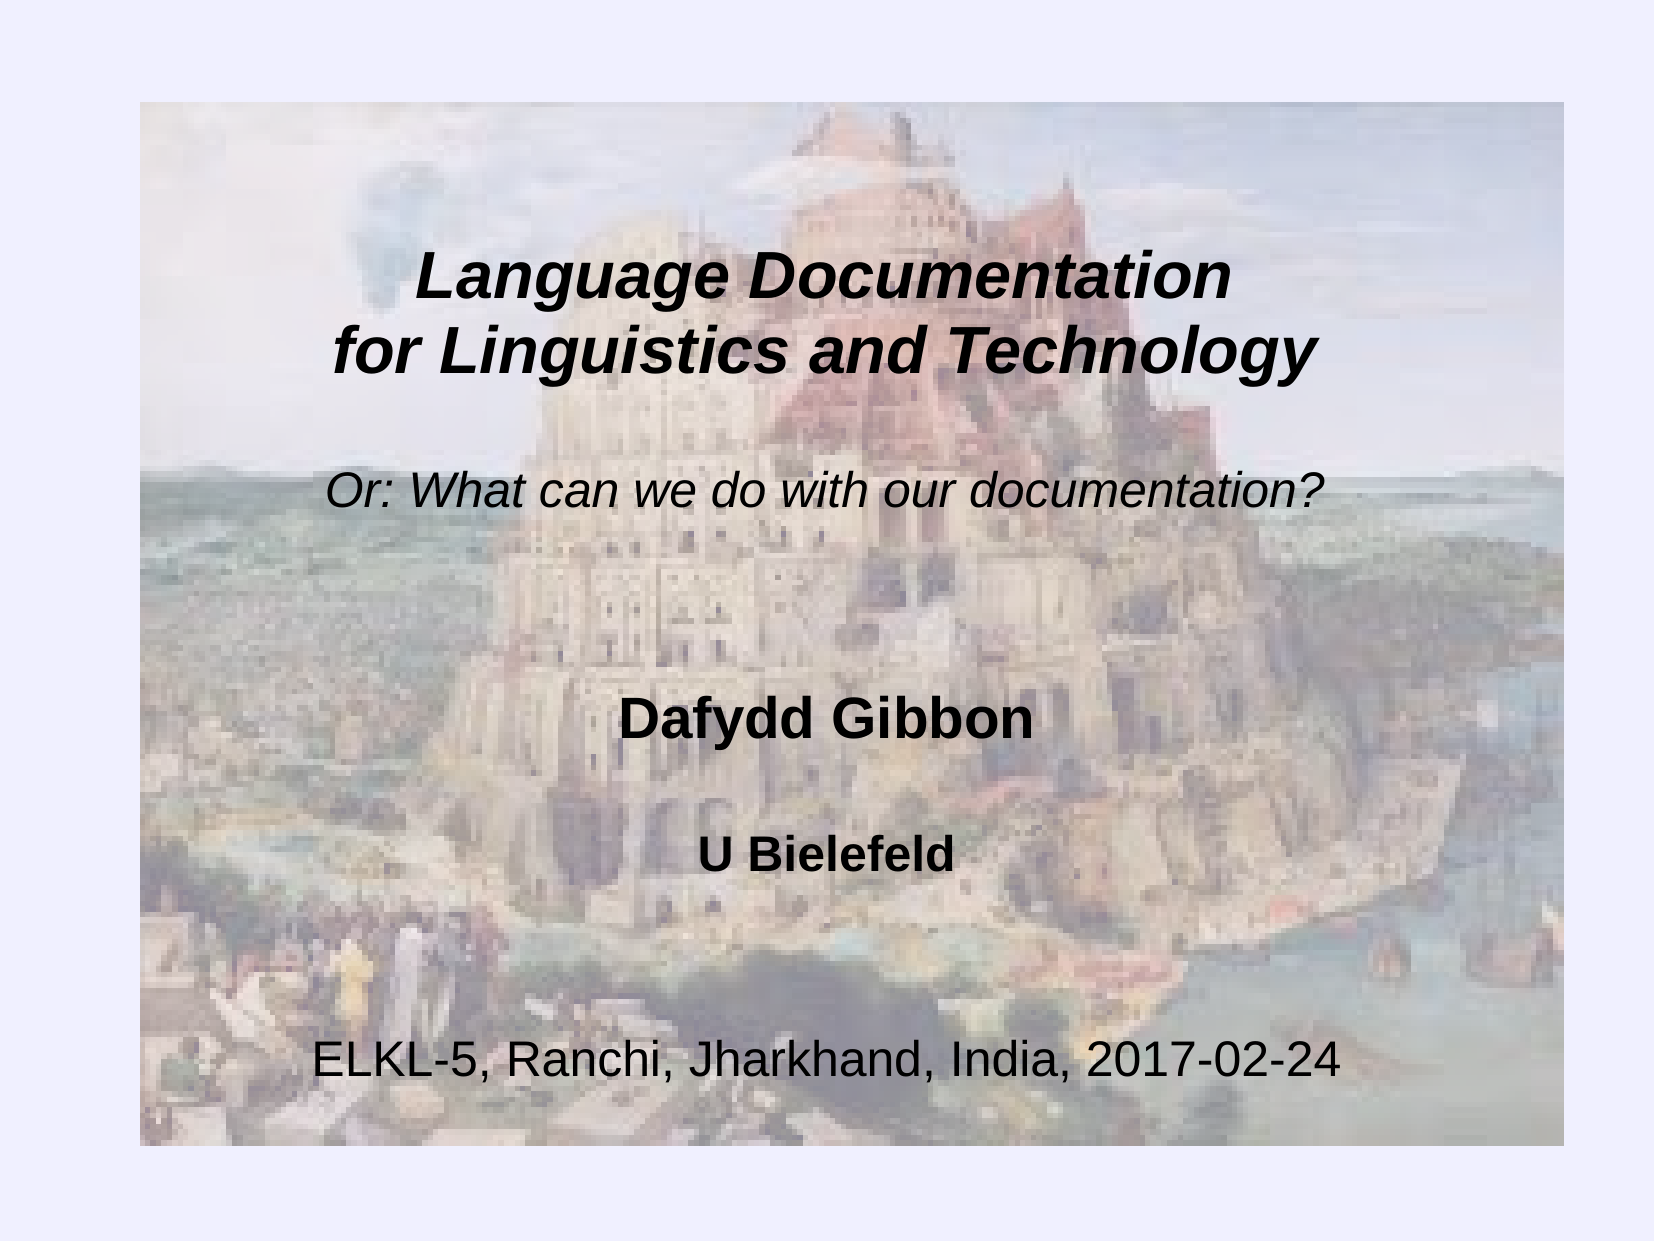

# Language Documentation for Linguistics and Technology Or: What can we do with our documentation?
Dafydd Gibbon
U Bielefeld
ELKL-5, Ranchi, Jharkhand, India, 2017-02-24